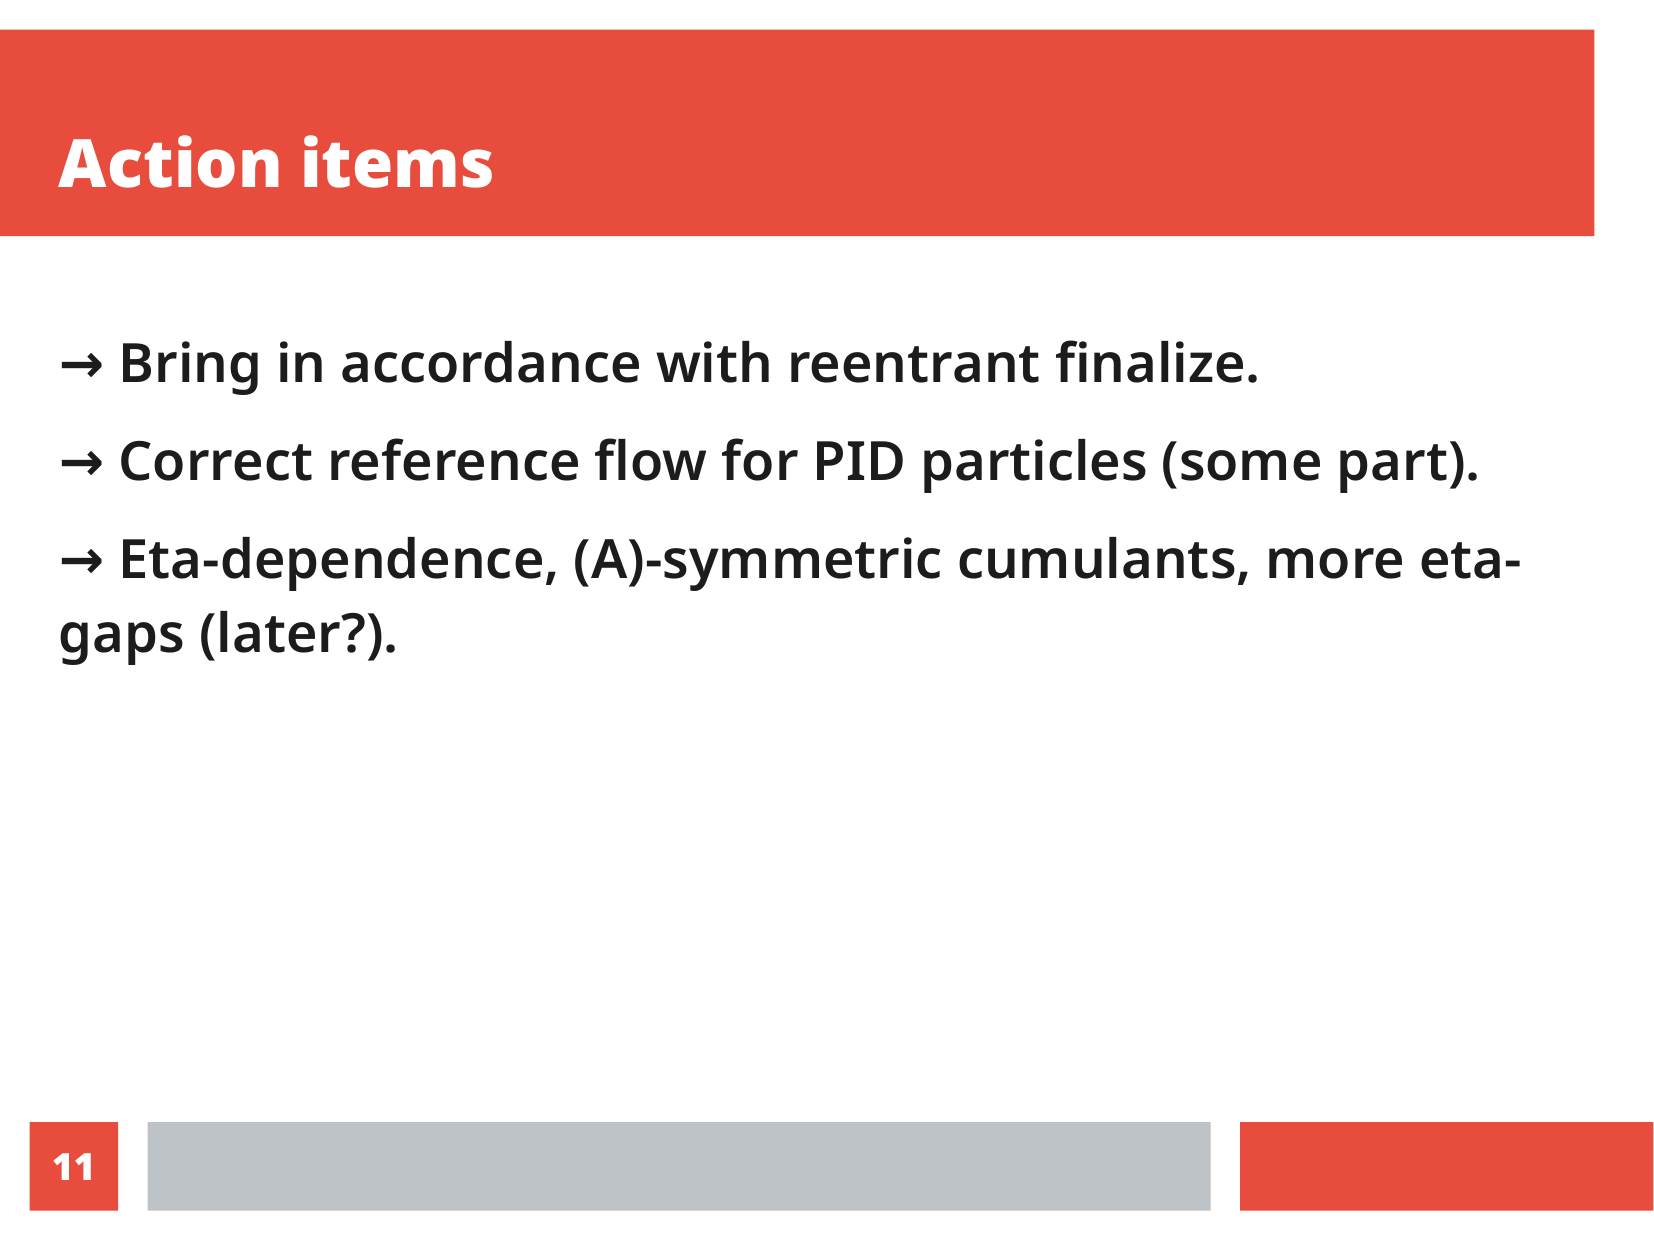

# Action items
→ Bring in accordance with reentrant finalize.
→ Correct reference flow for PID particles (some part).
→ Eta-dependence, (A)-symmetric cumulants, more eta-gaps (later?).
11